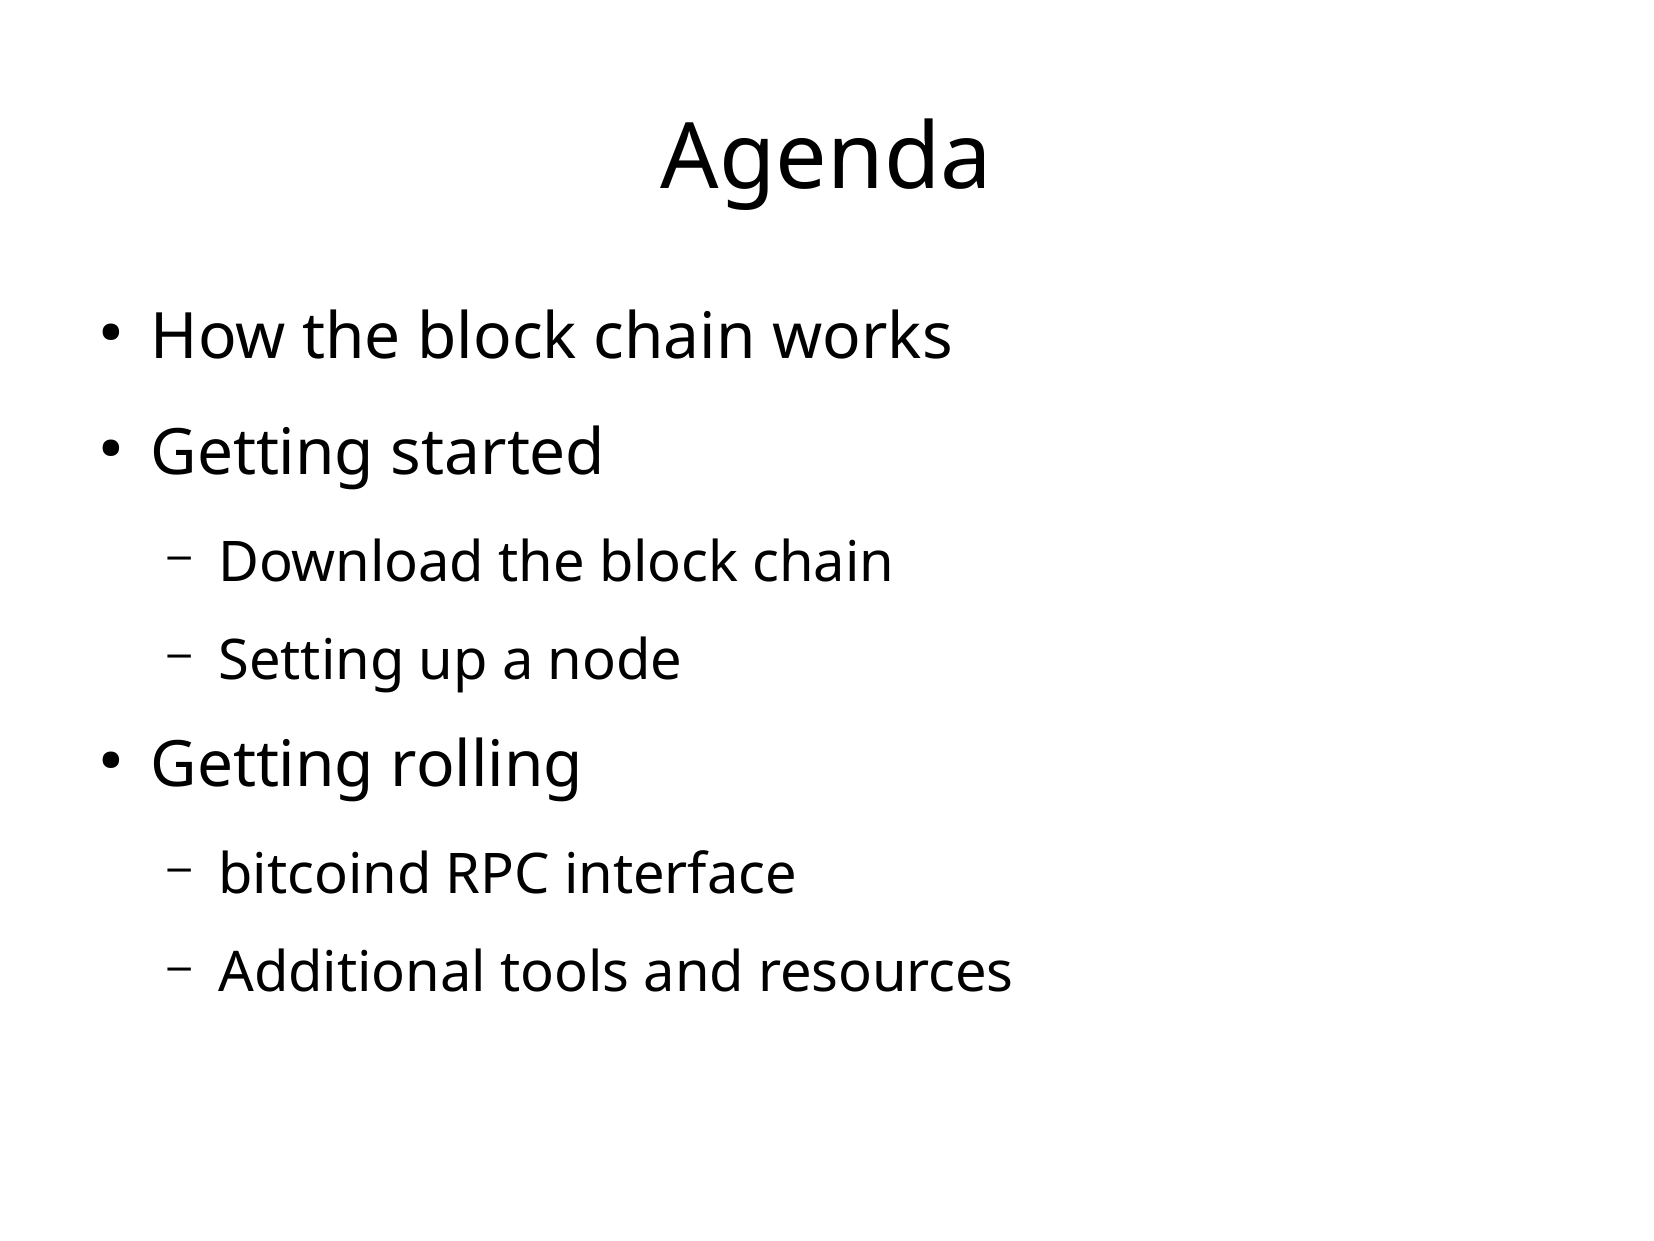

# Agenda
How the block chain works
Getting started
Download the block chain
Setting up a node
Getting rolling
bitcoind RPC interface
Additional tools and resources